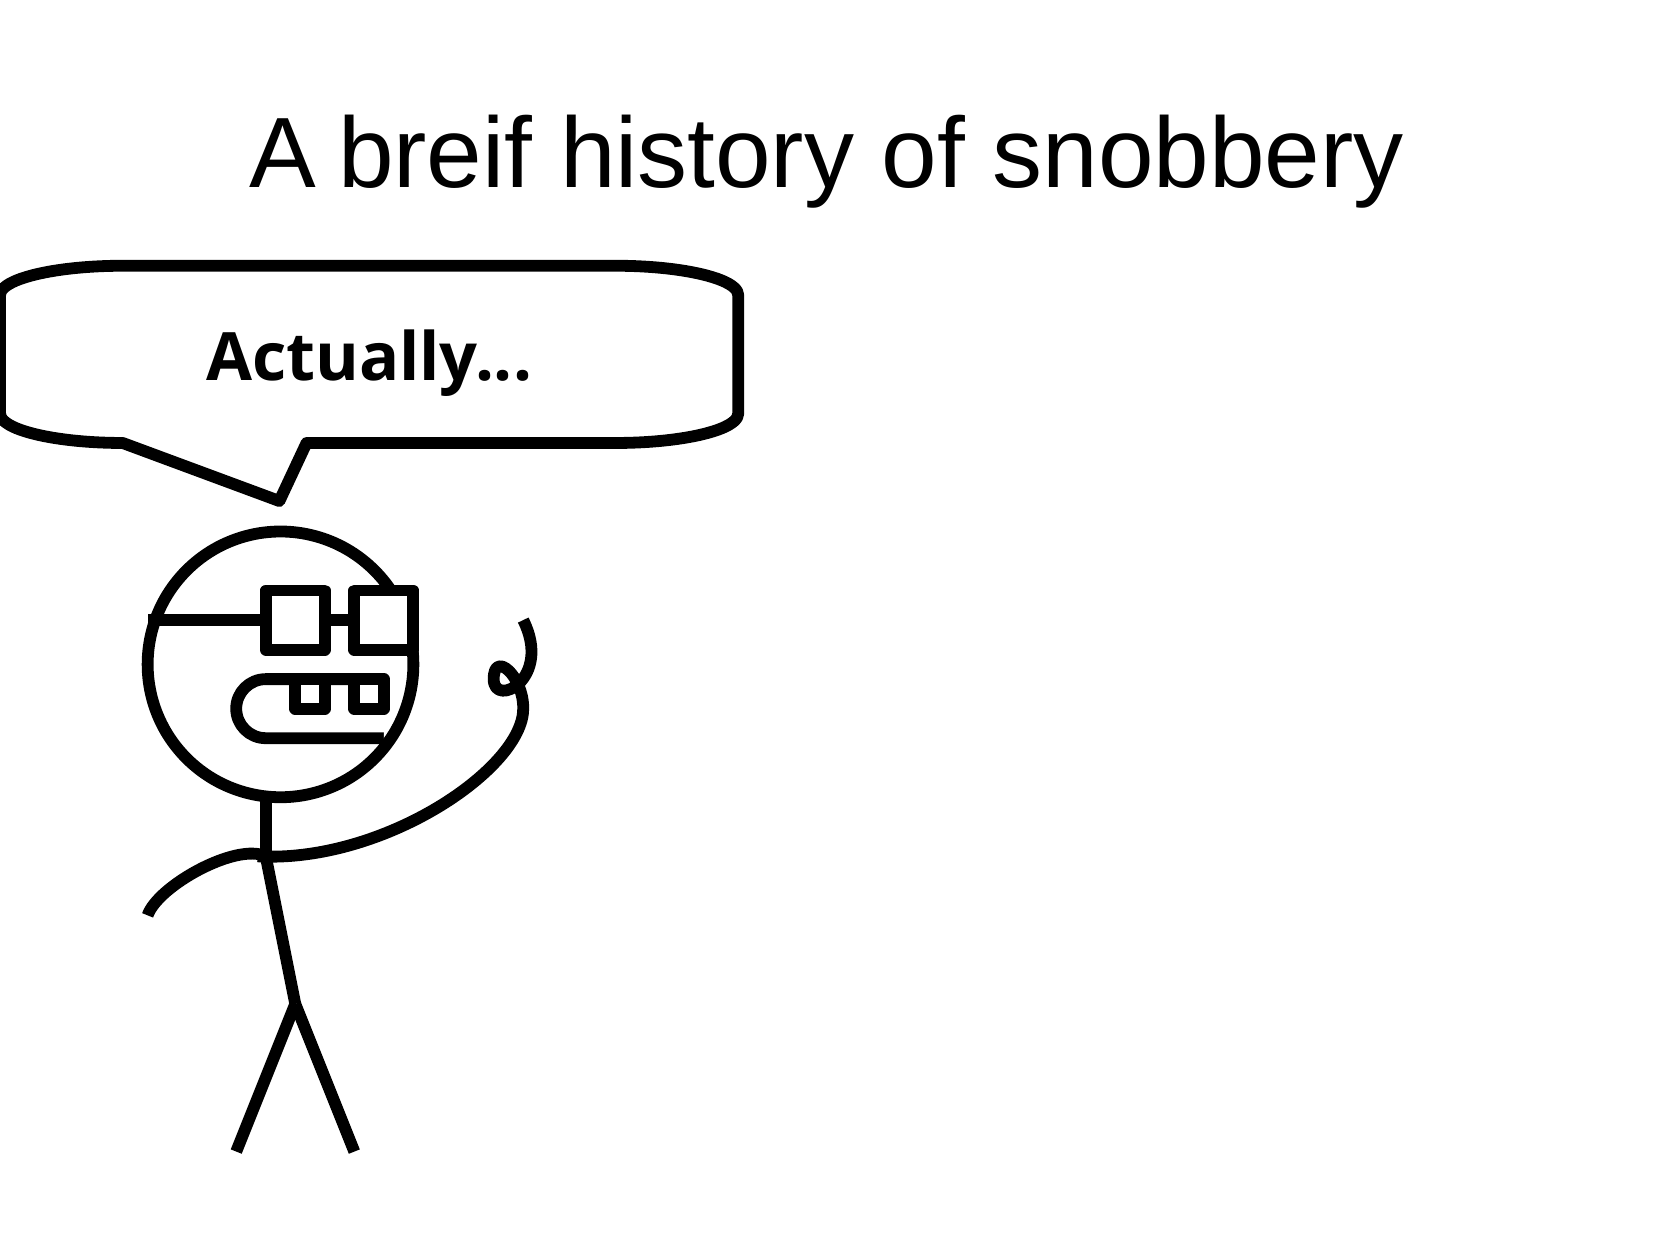

# A breif history of snobbery
Actually...